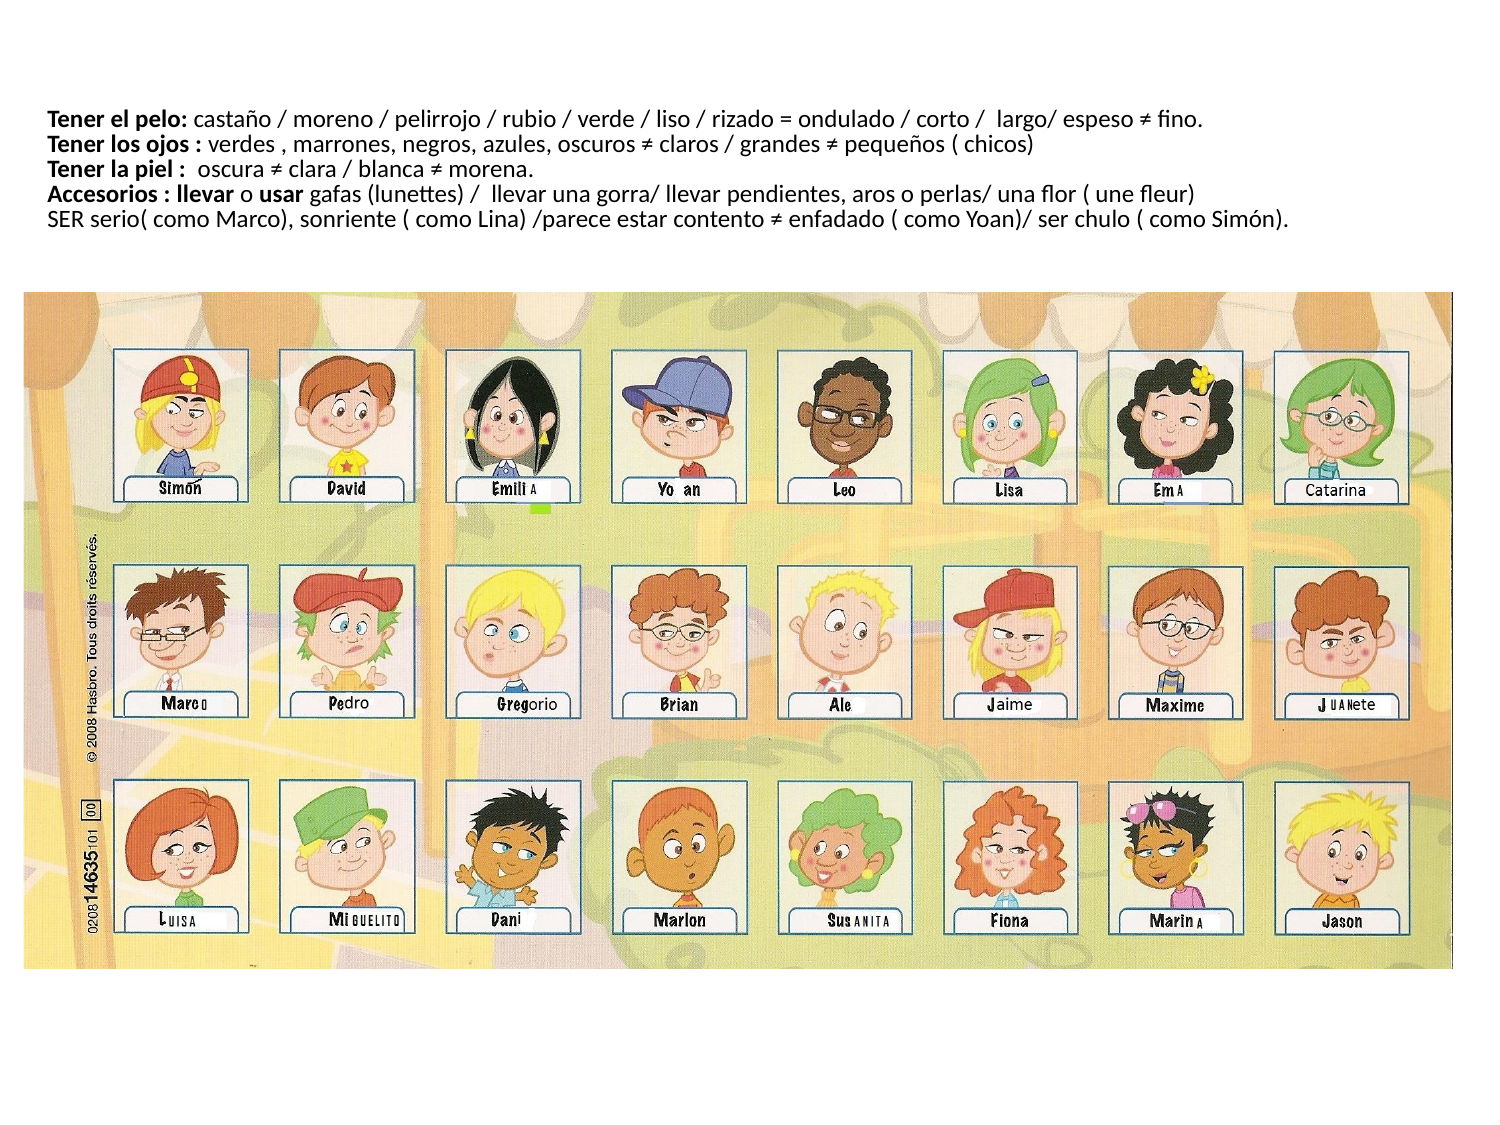

# Tener el pelo: castaño / moreno / pelirrojo / rubio / verde / liso / rizado = ondulado / corto / largo/ espeso ≠ fino. Tener los ojos : verdes , marrones, negros, azules, oscuros ≠ claros / grandes ≠ pequeños ( chicos) Tener la piel : oscura ≠ clara / blanca ≠ morena. Accesorios : llevar o usar gafas (lunettes) / llevar una gorra/ llevar pendientes, aros o perlas/ una flor ( une fleur) SER serio( como Marco), sonriente ( como Lina) /parece estar contento ≠ enfadado ( como Yoan)/ ser chulo ( como Simón).